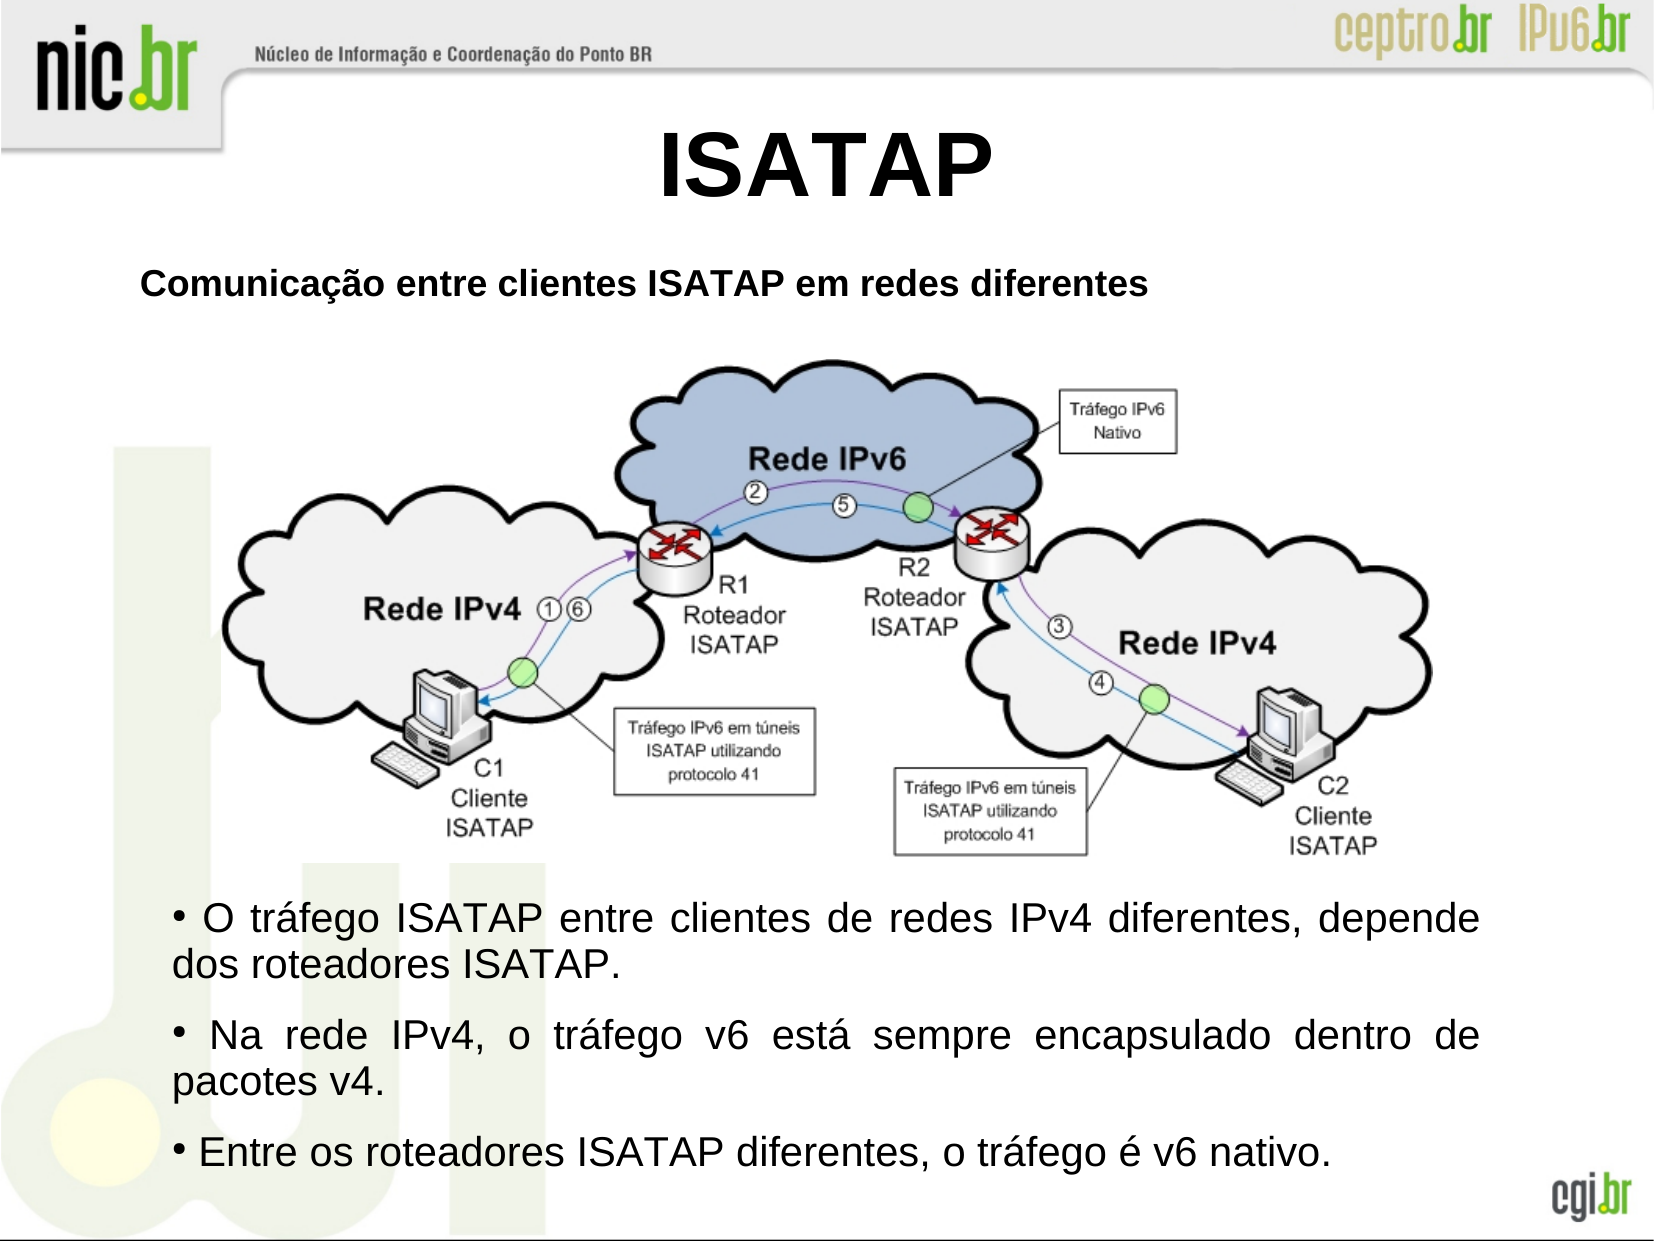

ISATAP
Comunicação entre clientes ISATAP em redes diferentes
 O tráfego ISATAP entre clientes de redes IPv4 diferentes, depende dos roteadores ISATAP.
 Na rede IPv4, o tráfego v6 está sempre encapsulado dentro de pacotes v4.
 Entre os roteadores ISATAP diferentes, o tráfego é v6 nativo.